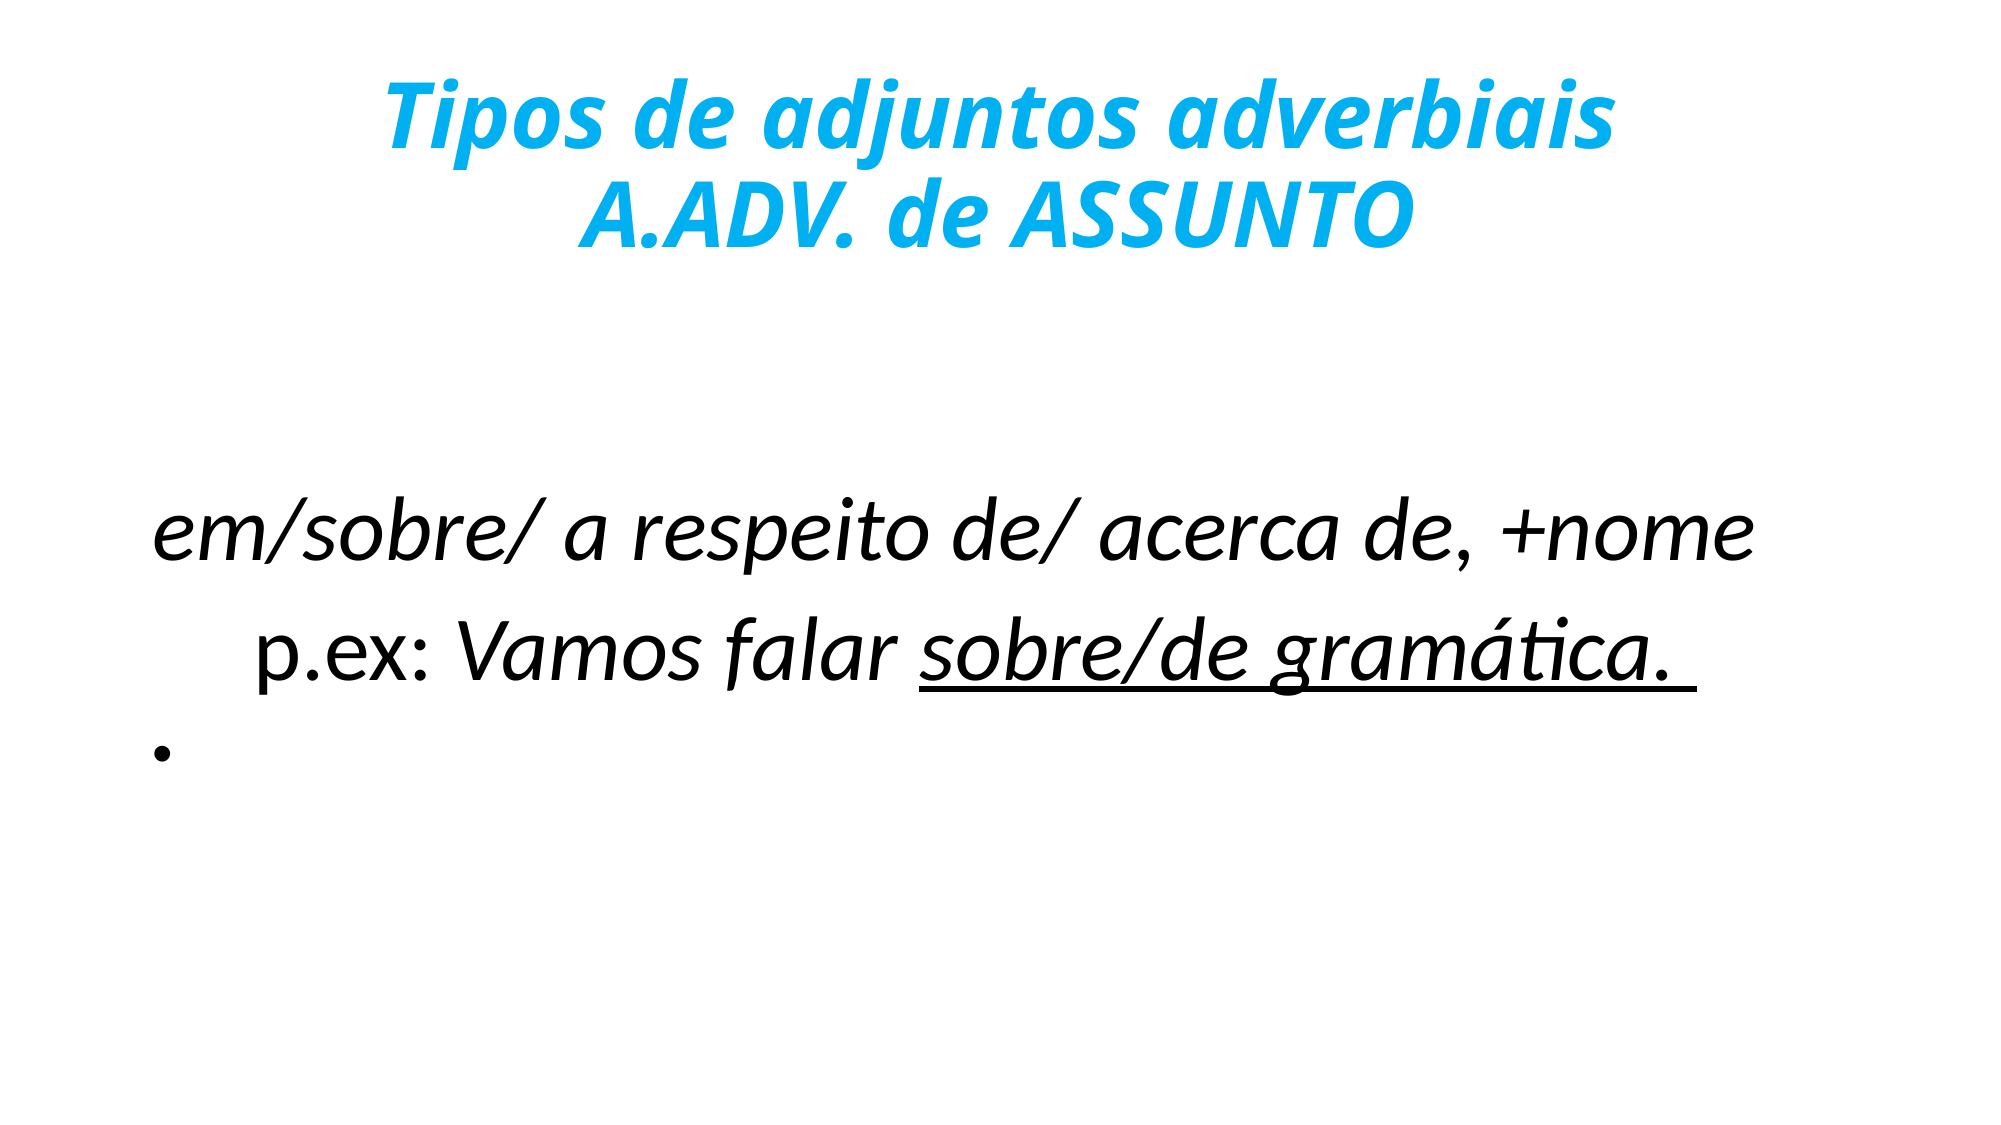

# Tipos de adjuntos adverbiais A.ADV. de ASSUNTO
em/sobre/ a respeito de/ acerca de, +nome
 p.ex: Vamos falar sobre/de gramática.